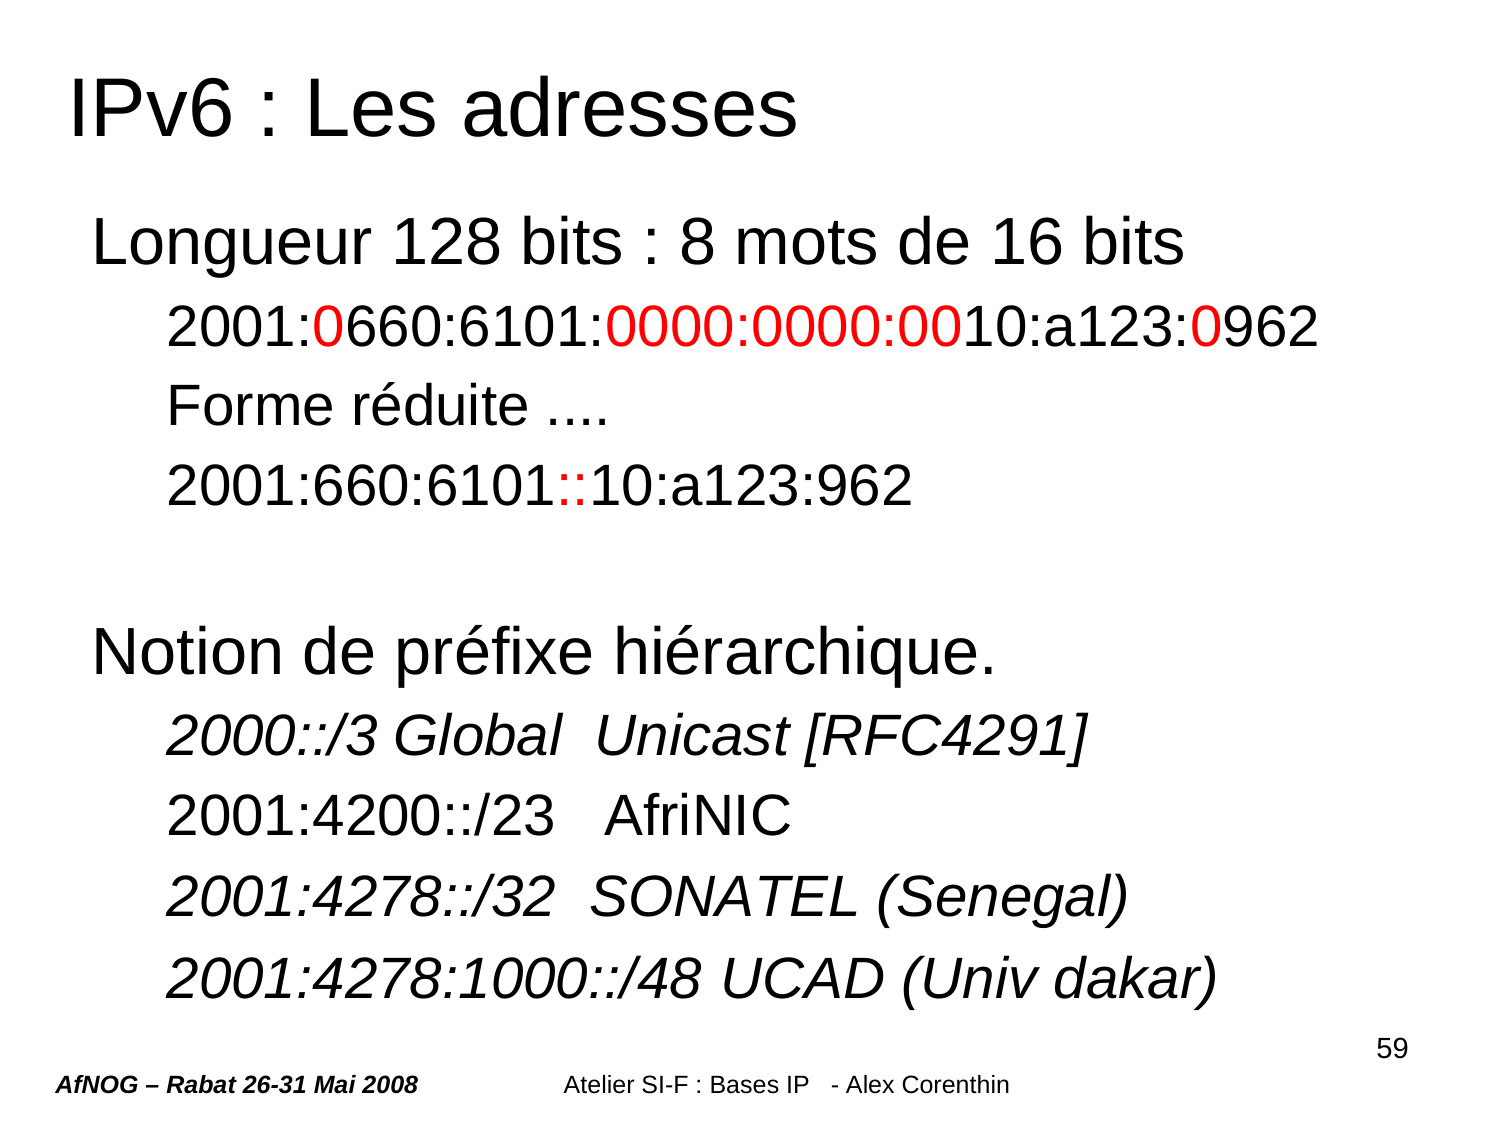

# IPv6 : Les adresses
Longueur 128 bits : 8 mots de 16 bits
2001:0660:6101:0000:0000:0010:a123:0962
Forme réduite ....
2001:660:6101::10:a123:962
Notion de préfixe hiérarchique.
2000::/3 Global Unicast [RFC4291]
2001:4200::/23 AfriNIC
2001:4278::/32 	 SONATEL (Senegal)‏
2001:4278:1000::/48	UCAD (Univ dakar)‏
59